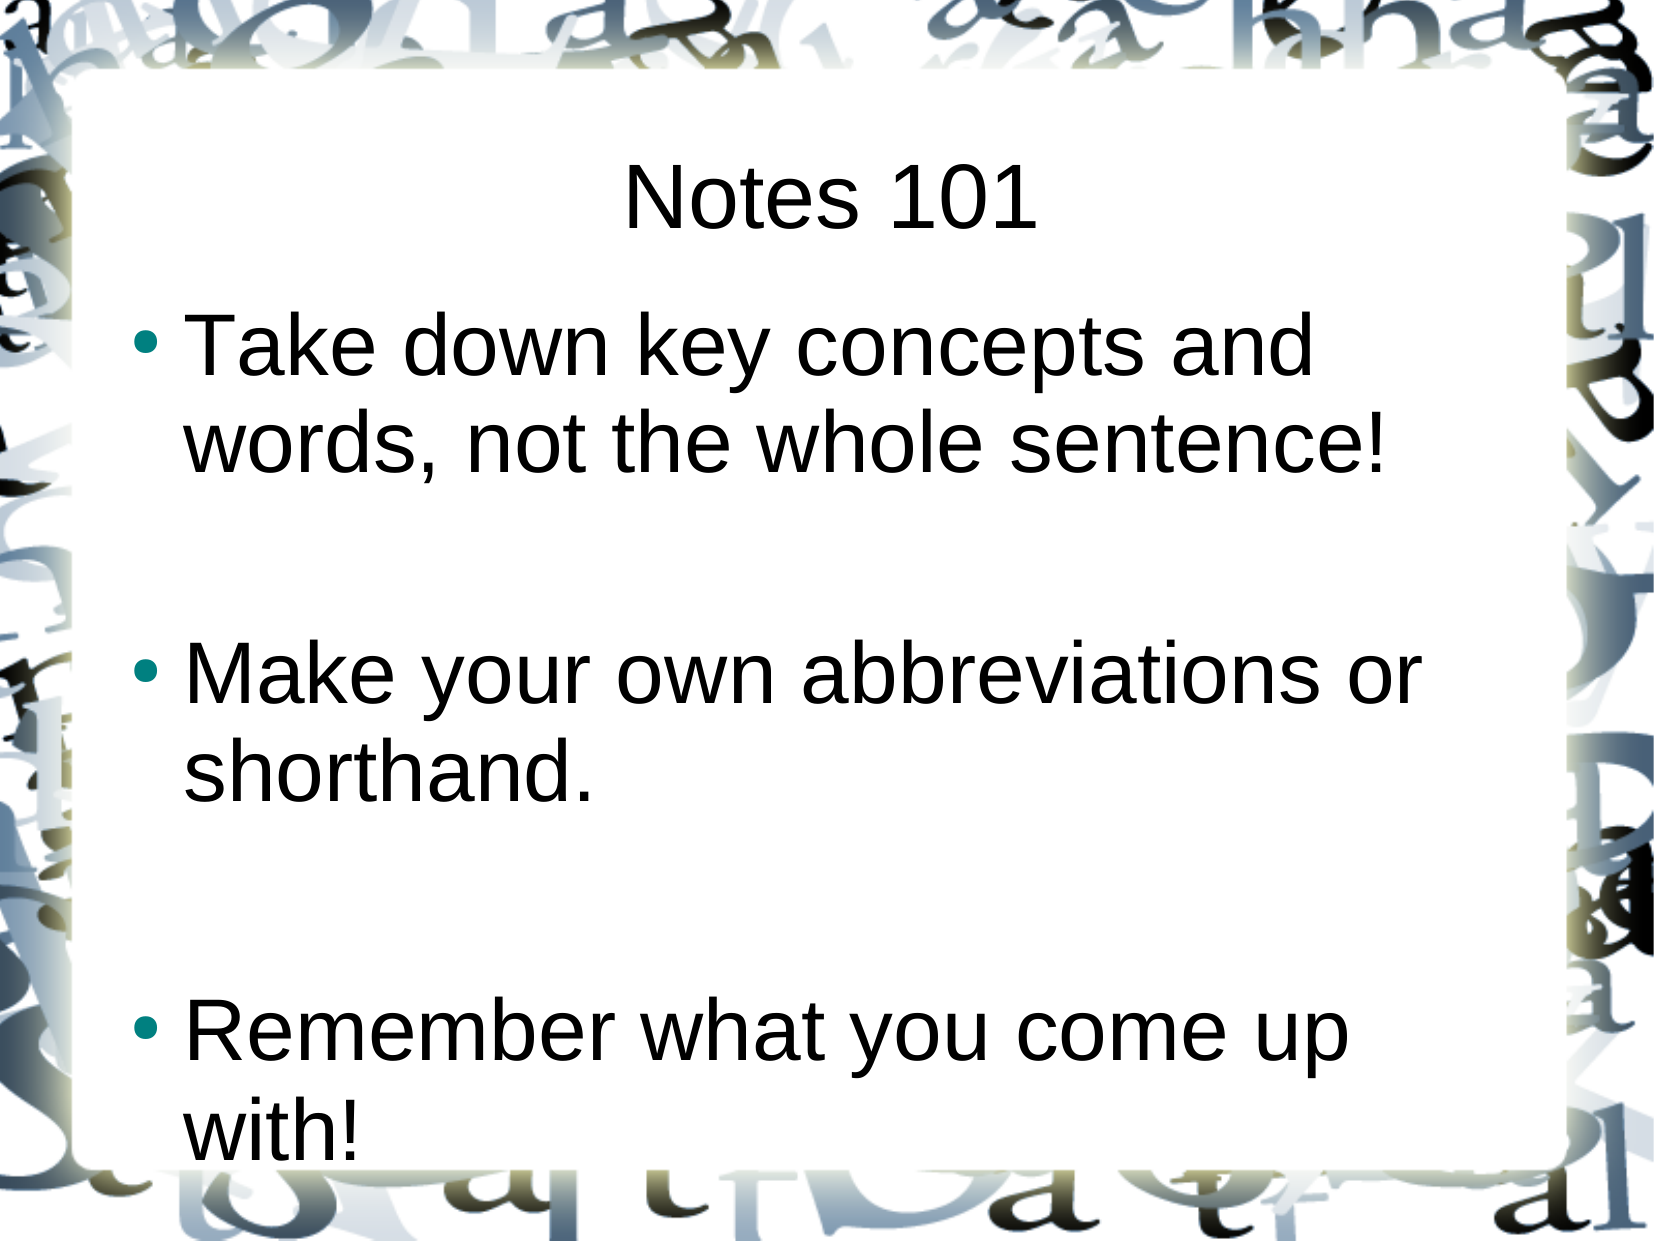

# Notes 101
Take down key concepts and words, not the whole sentence!
Make your own abbreviations or shorthand.
Remember what you come up with!